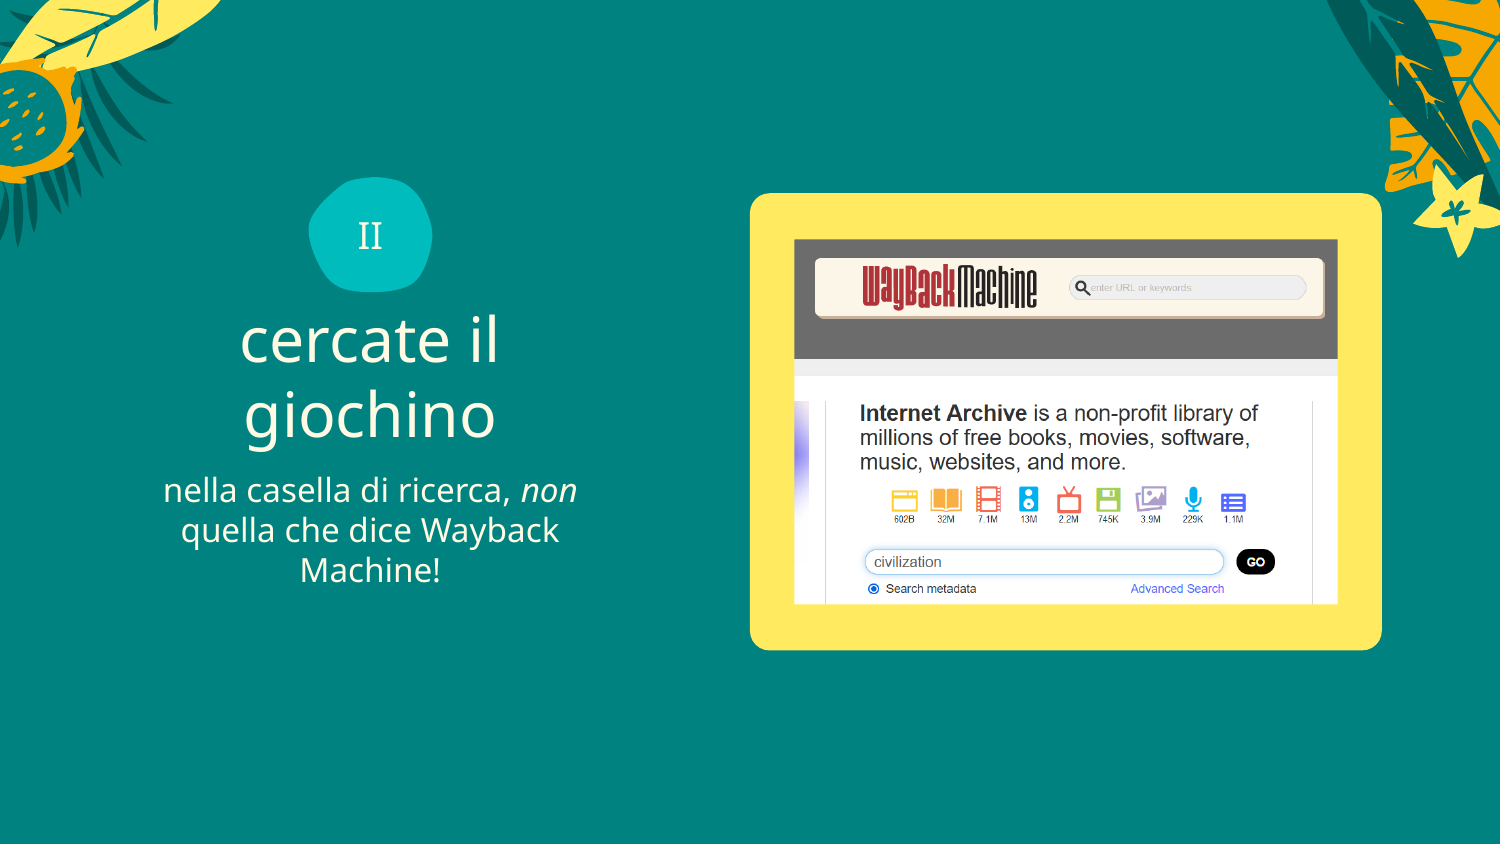

II
# cercate il giochino
nella casella di ricerca, non quella che dice Wayback Machine!